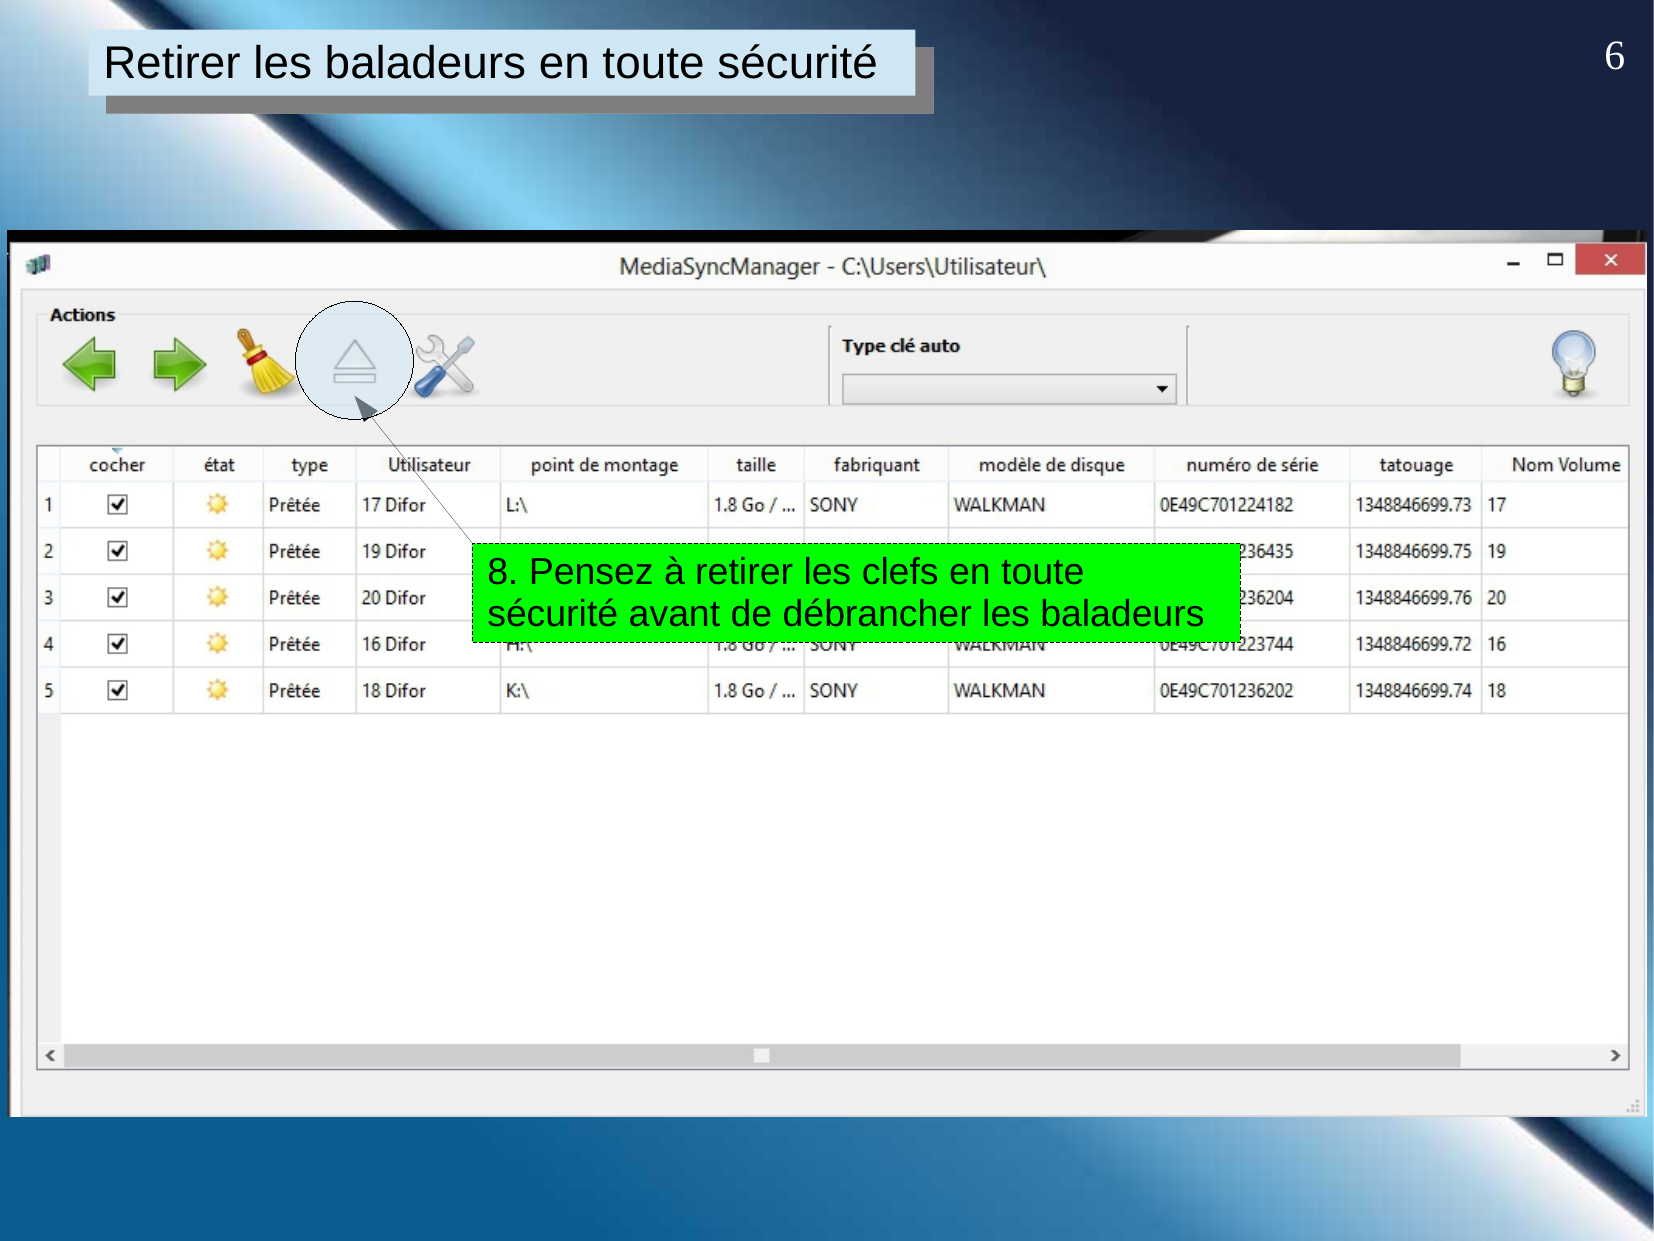

Retirer les baladeurs en toute sécurité
6
8. Pensez à retirer les clefs en toute sécurité avant de débrancher les baladeurs